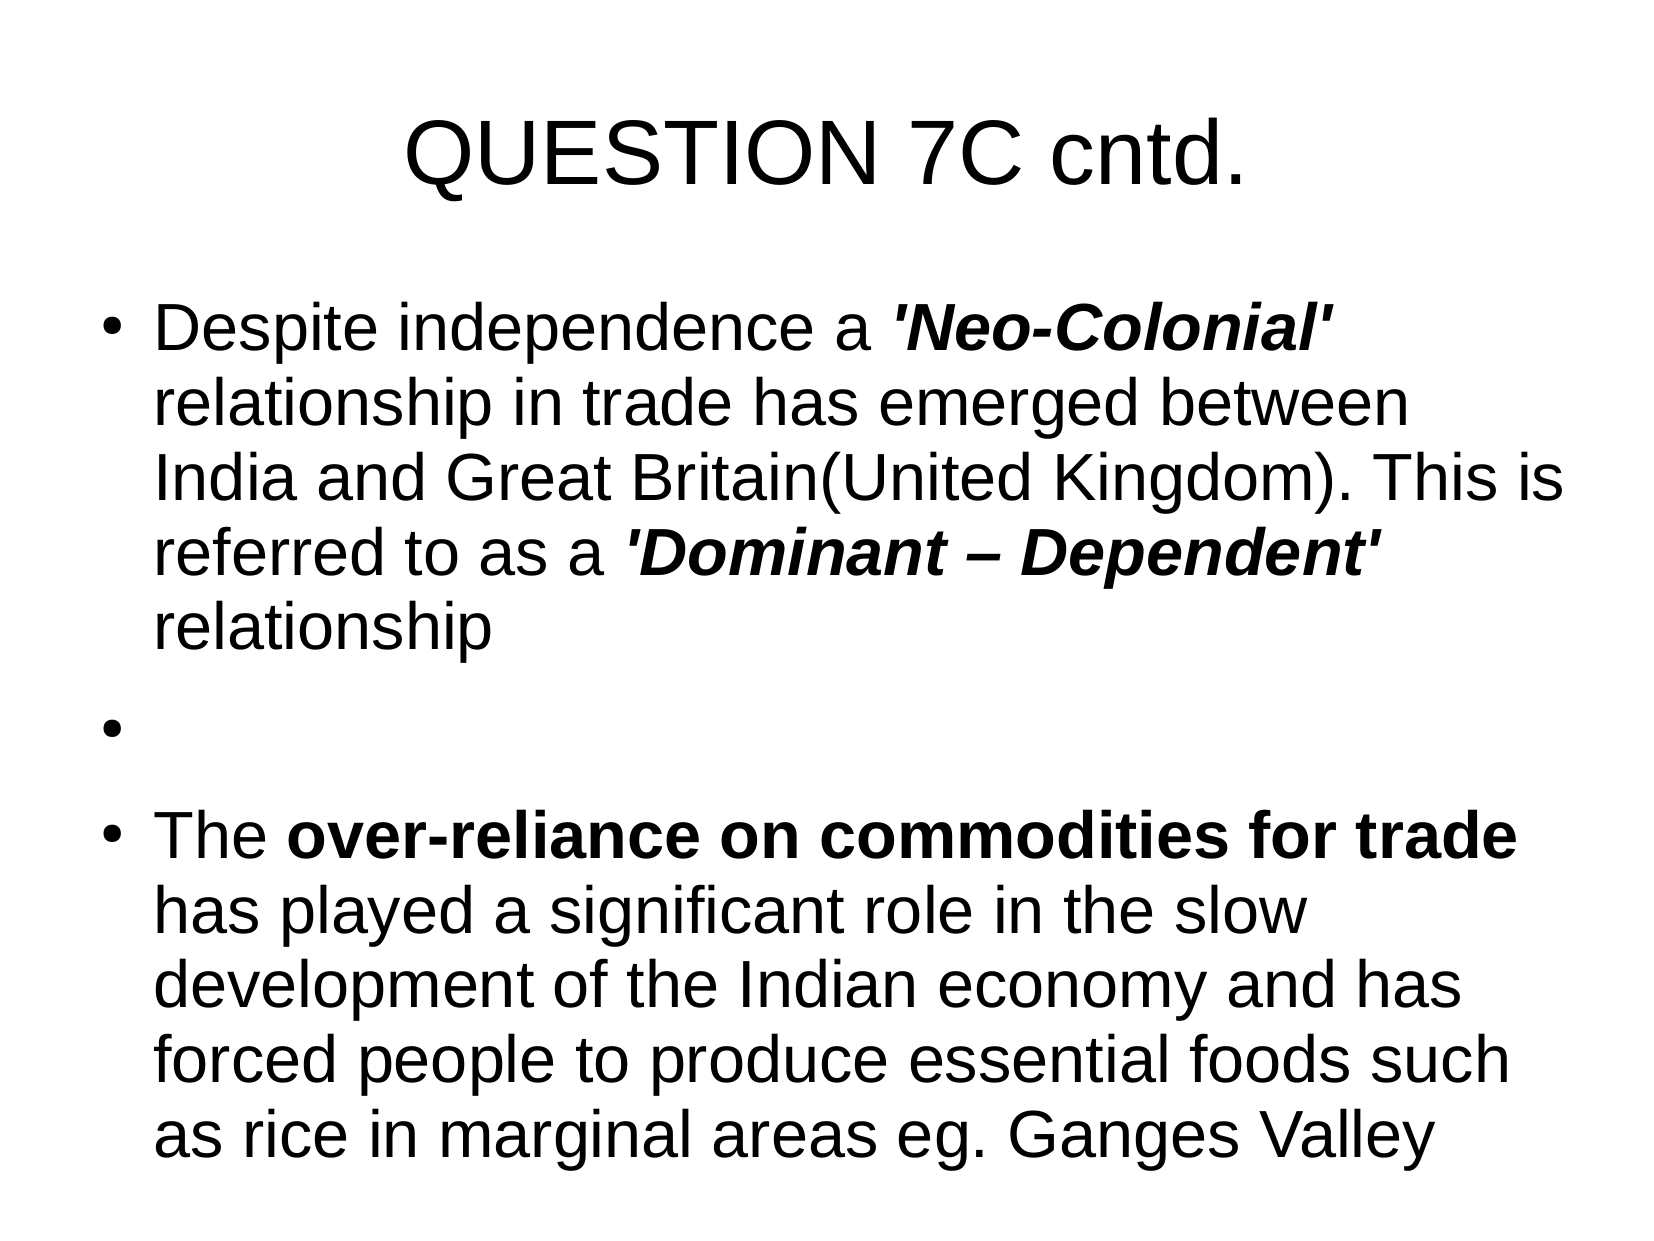

# QUESTION 7C cntd.
Despite independence a 'Neo-Colonial' relationship in trade has emerged between India and Great Britain(United Kingdom). This is referred to as a 'Dominant – Dependent' relationship
The over-reliance on commodities for trade has played a significant role in the slow development of the Indian economy and has forced people to produce essential foods such as rice in marginal areas eg. Ganges Valley